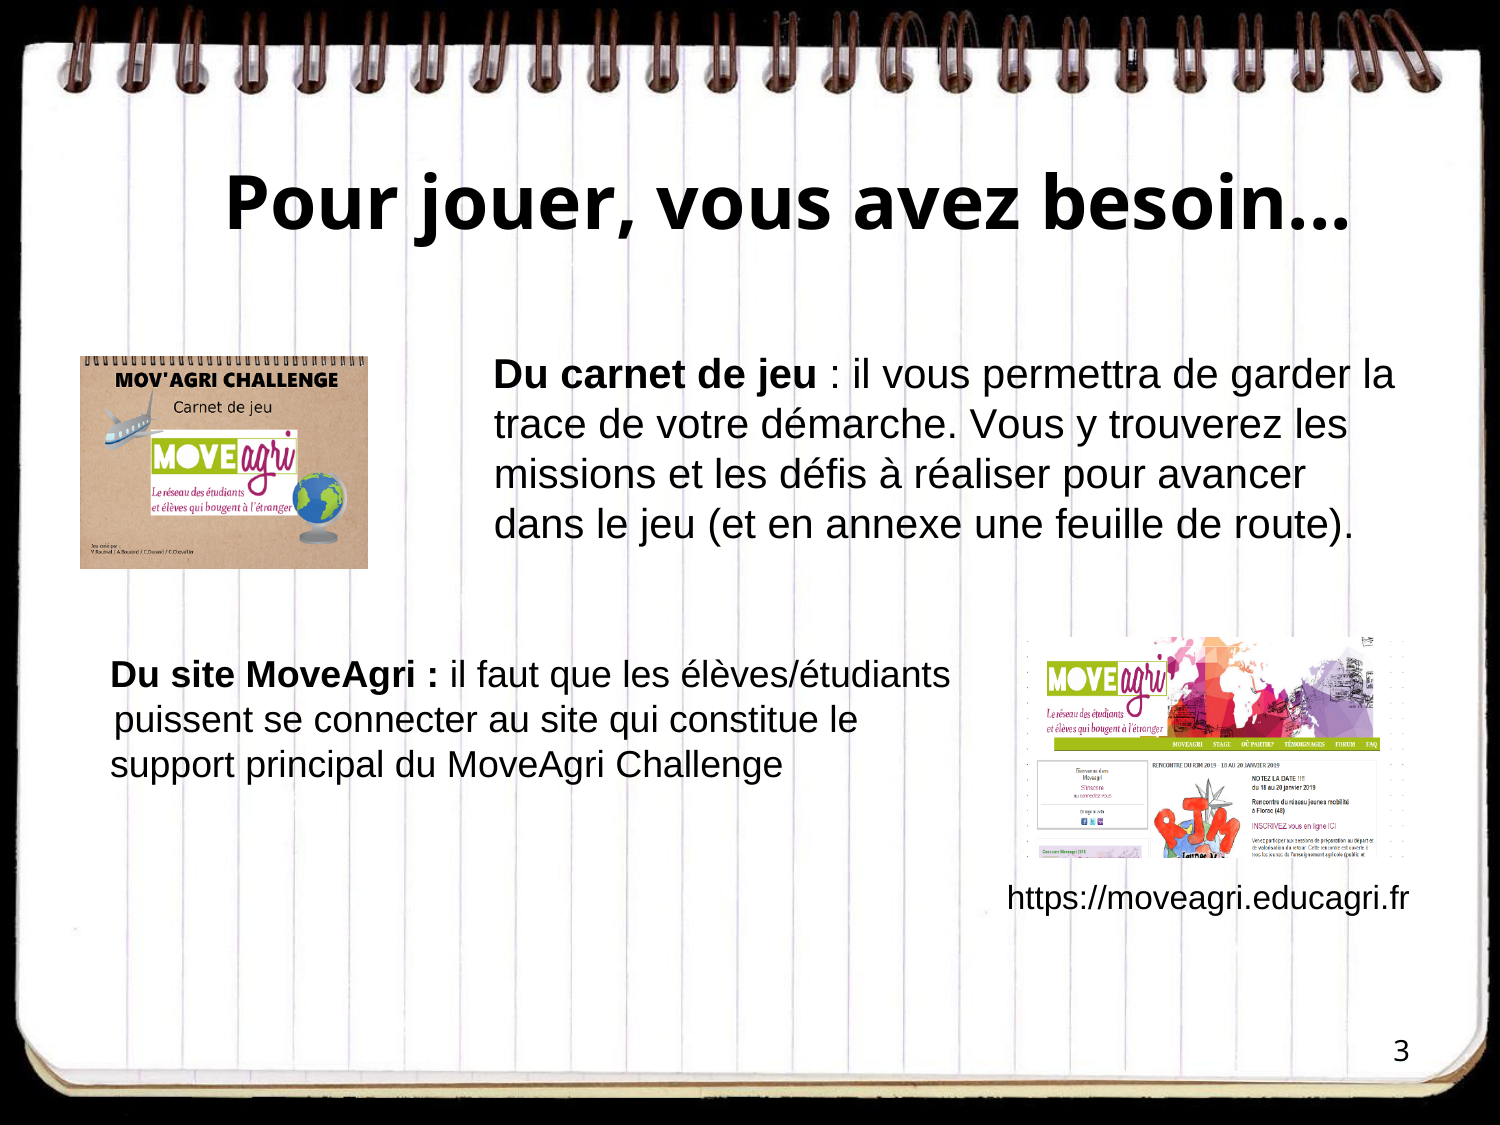

Pour jouer, vous avez besoin...
 Du carnet de jeu : il vous permettra de garder la trace de votre démarche. Vous y trouverez les missions et les défis à réaliser pour avancer dans le jeu (et en annexe une feuille de route).
 Du site MoveAgri : il faut que les élèves/étudiants puissent se connecter au site qui constitue le
 support principal du MoveAgri Challenge
https://moveagri.educagri.fr